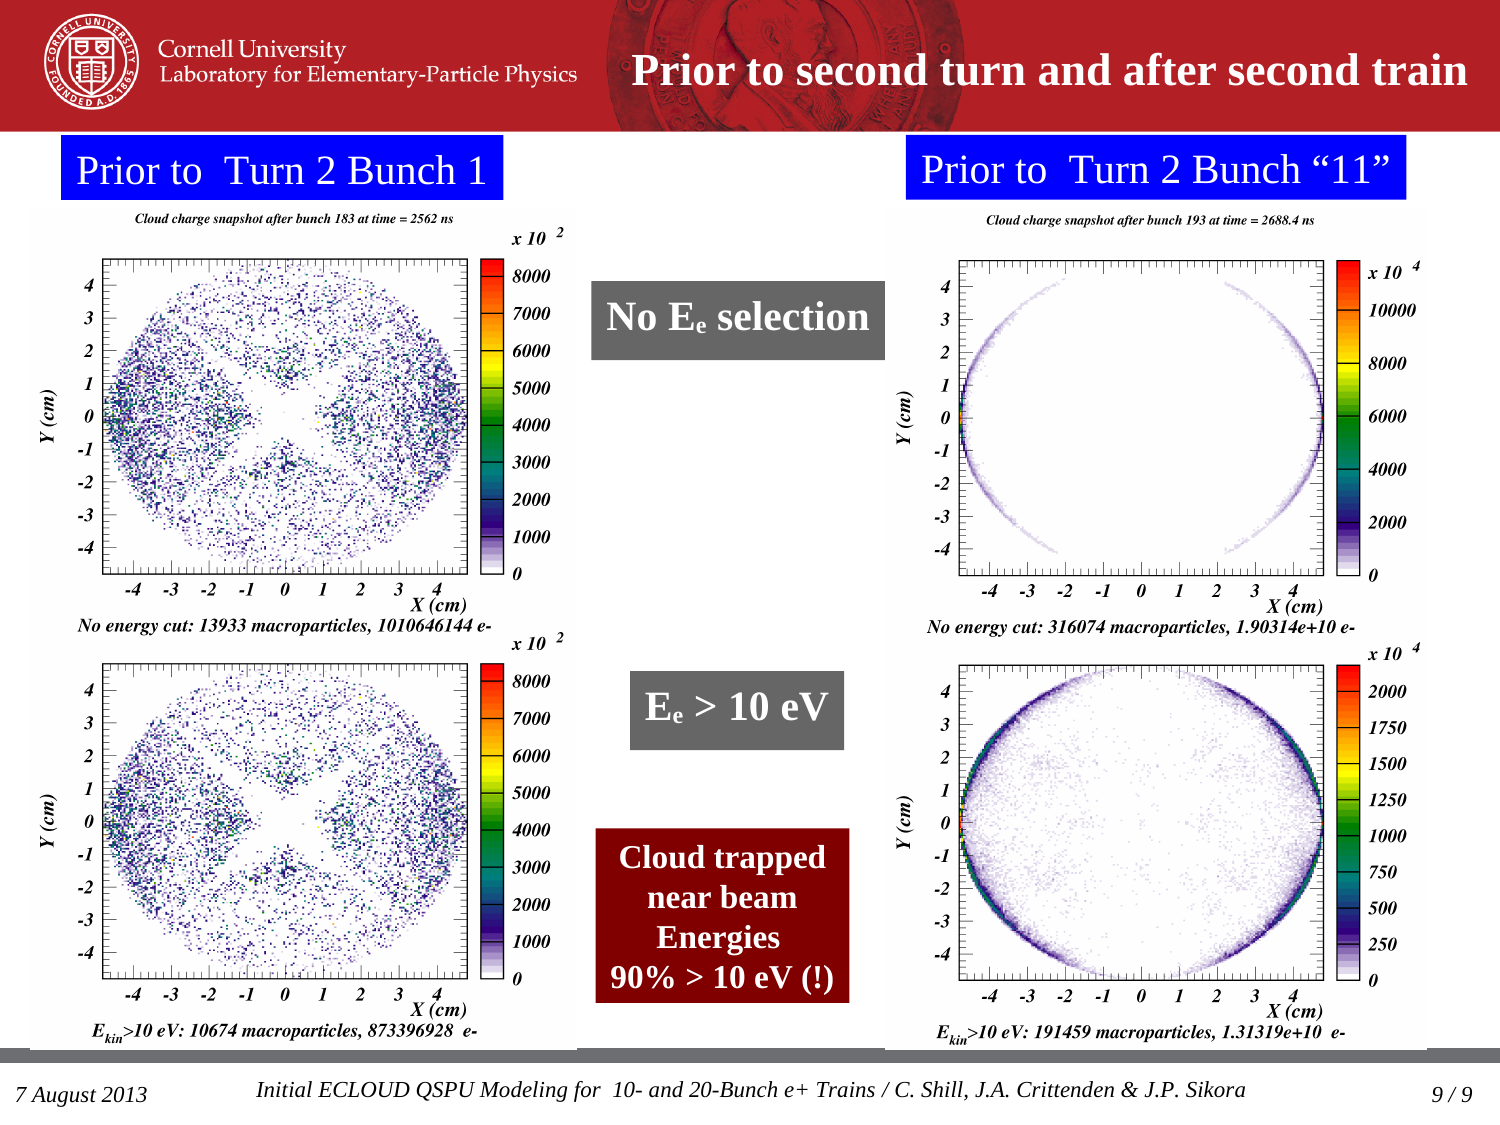

# Prior to second turn and after second train
Prior to Turn 2 Bunch “11”
Prior to Turn 2 Bunch 1
No Ee selection
Ee > 10 eV
Cloud trapped
near beam
Energies
90% > 10 eV (!)